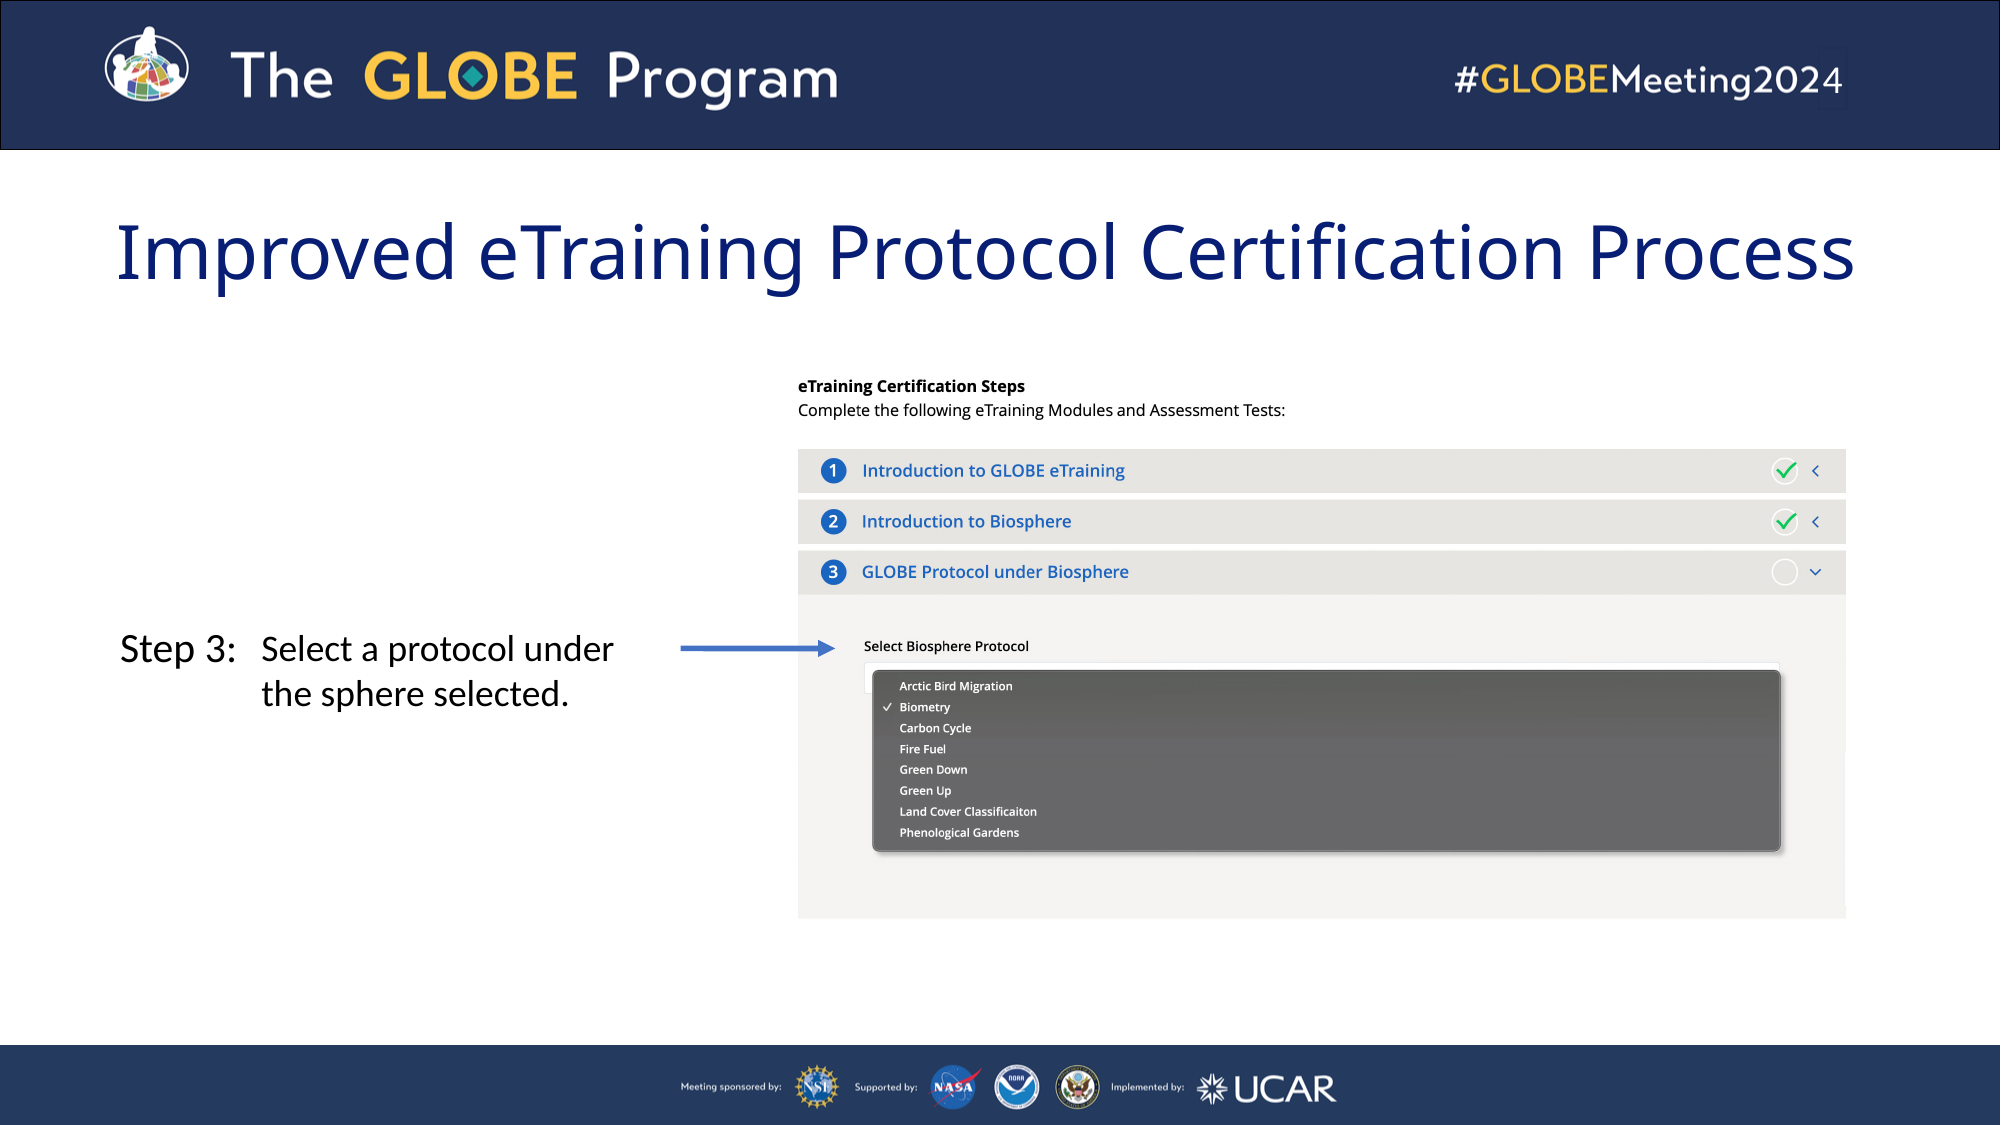

Improved eTraining Protocol Certification Process
Step 3:
Select a protocol under the sphere selected.